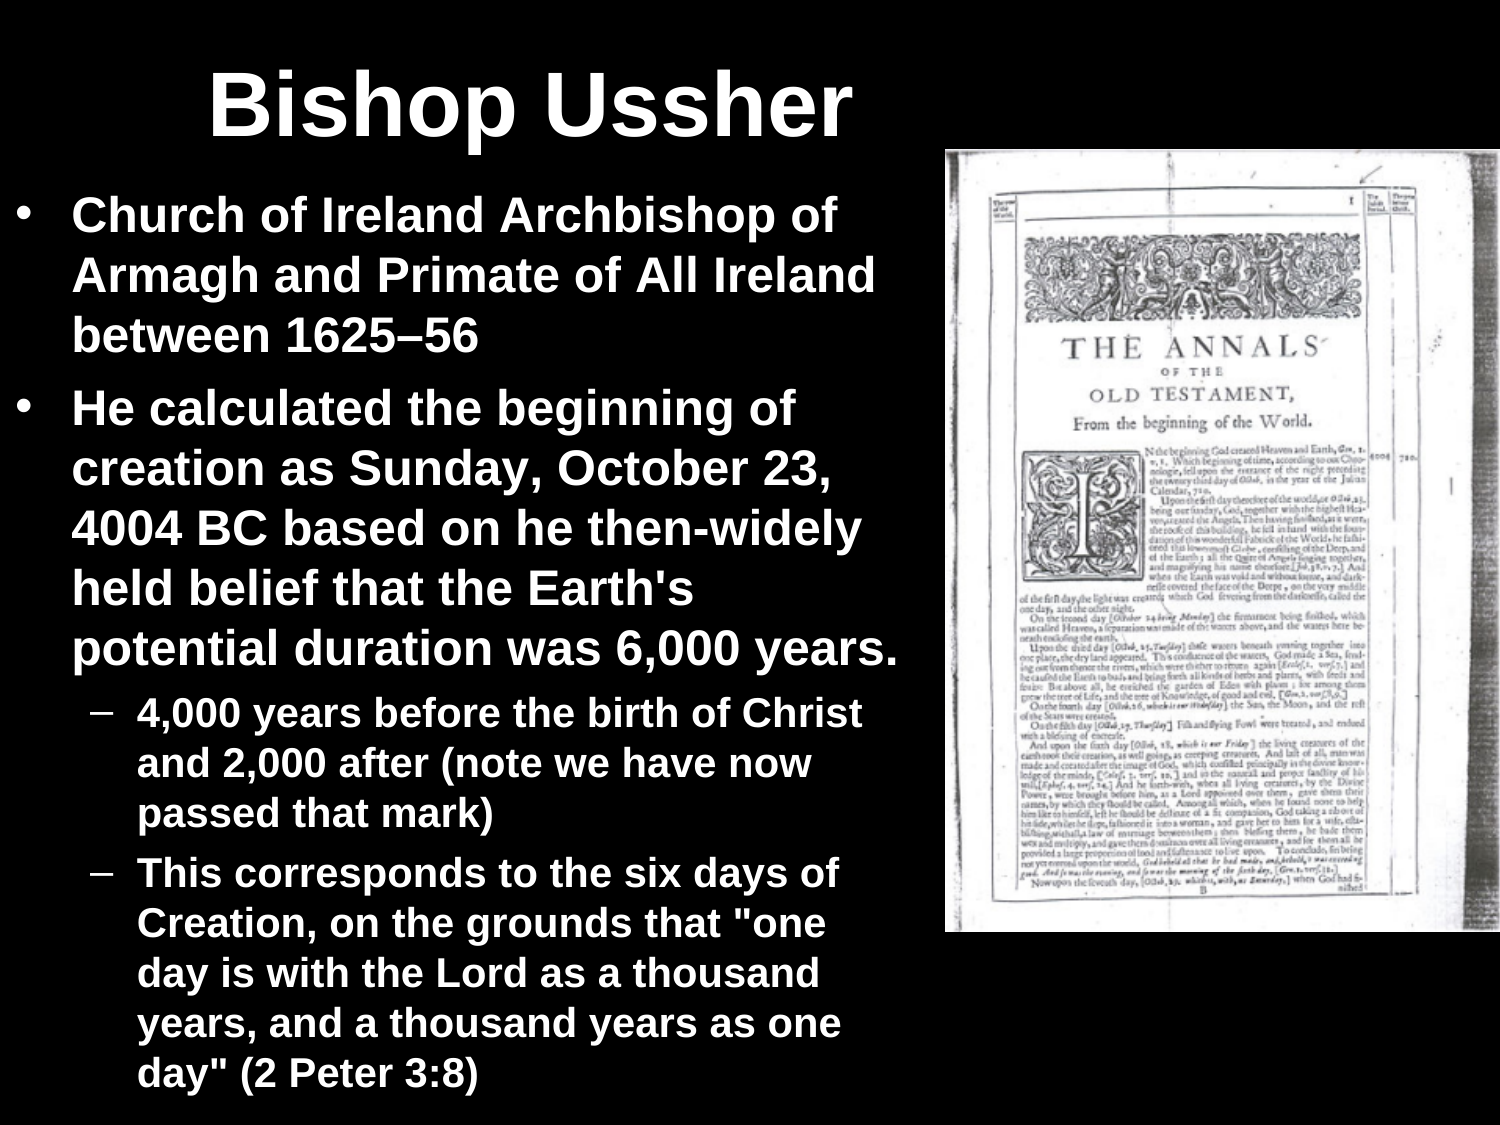

# Bishop Ussher
Church of Ireland Archbishop of Armagh and Primate of All Ireland between 1625–56
He calculated the beginning of creation as Sunday, October 23, 4004 BC based on he then-widely held belief that the Earth's potential duration was 6,000 years.
4,000 years before the birth of Christ and 2,000 after (note we have now passed that mark)
This corresponds to the six days of Creation, on the grounds that "one day is with the Lord as a thousand years, and a thousand years as one day" (2 Peter 3:8)